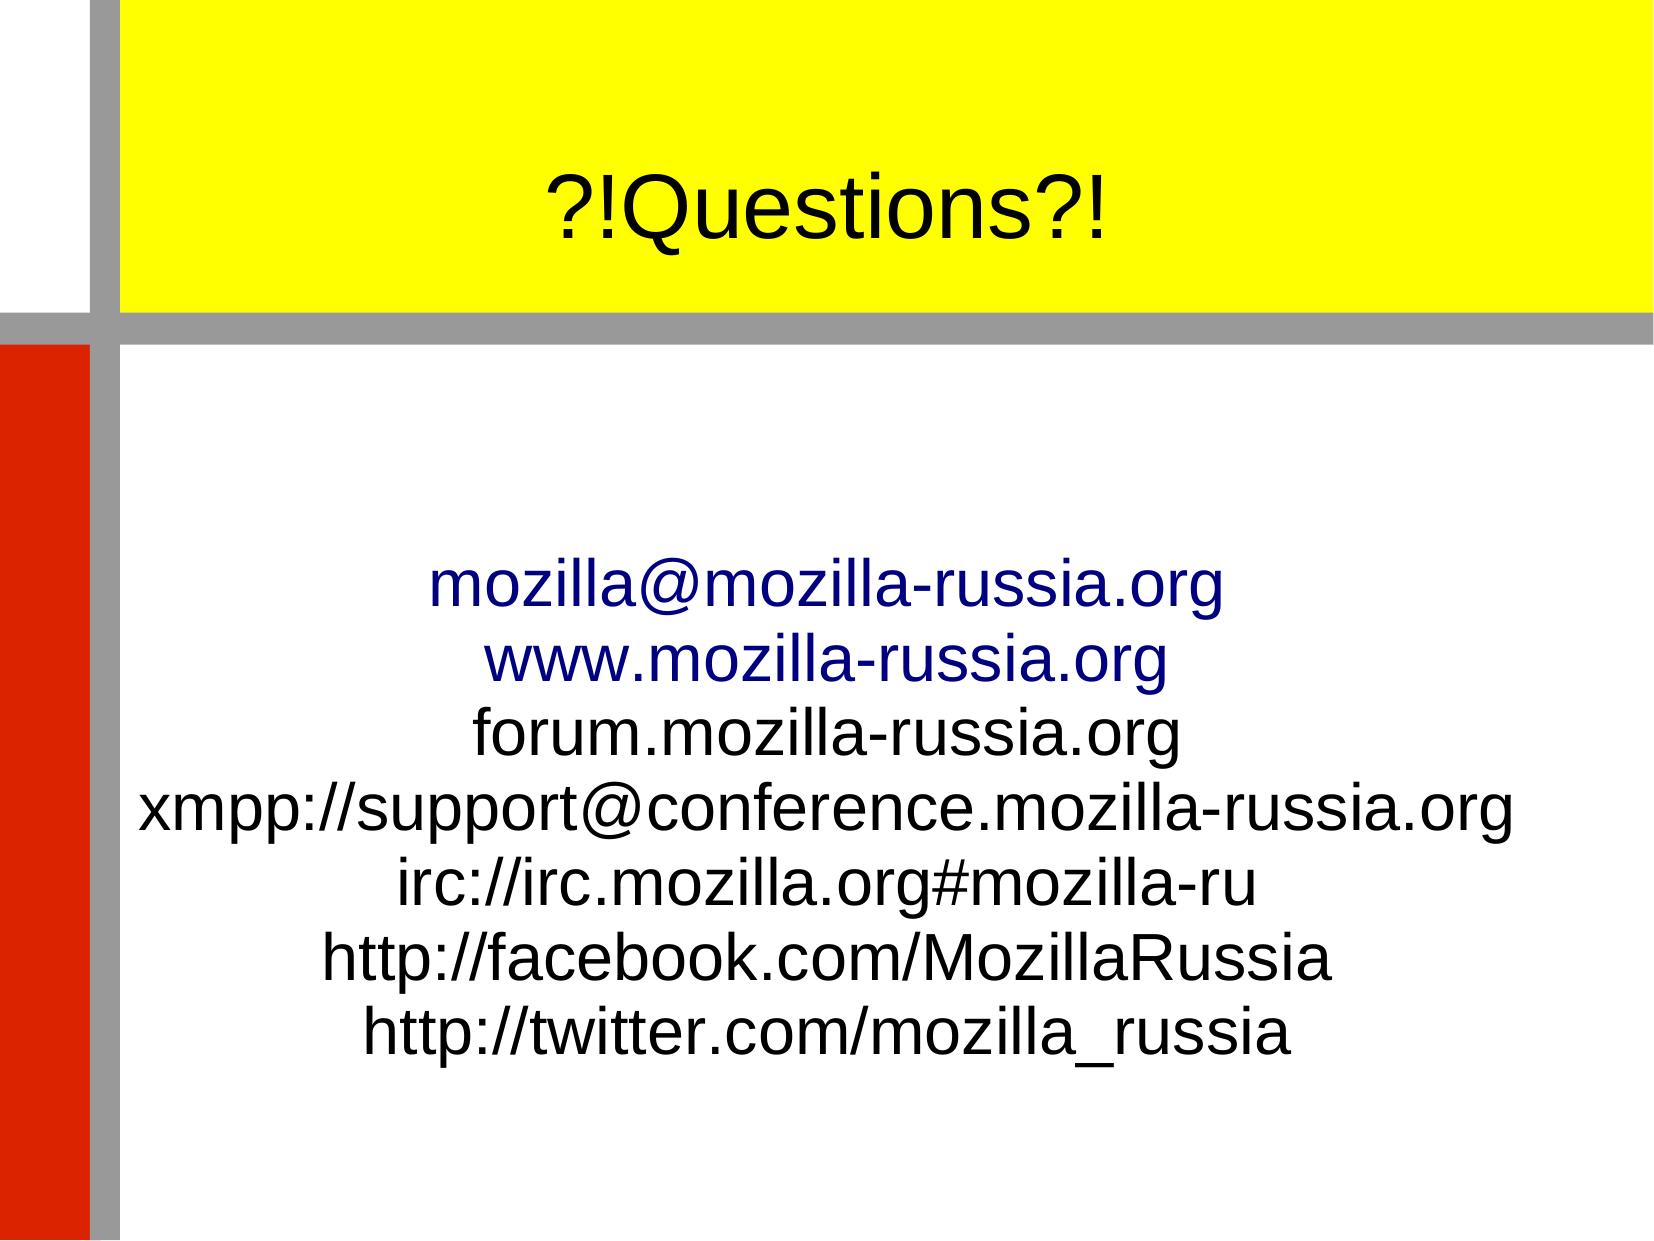

# ?!Questions?!
mozilla@mozilla-russia.org
www.mozilla-russia.org
forum.mozilla-russia.org
xmpp://support@conference.mozilla-russia.org
irc://irc.mozilla.org#mozilla-ru
http://facebook.com/MozillaRussia
http://twitter.com/mozilla_russia